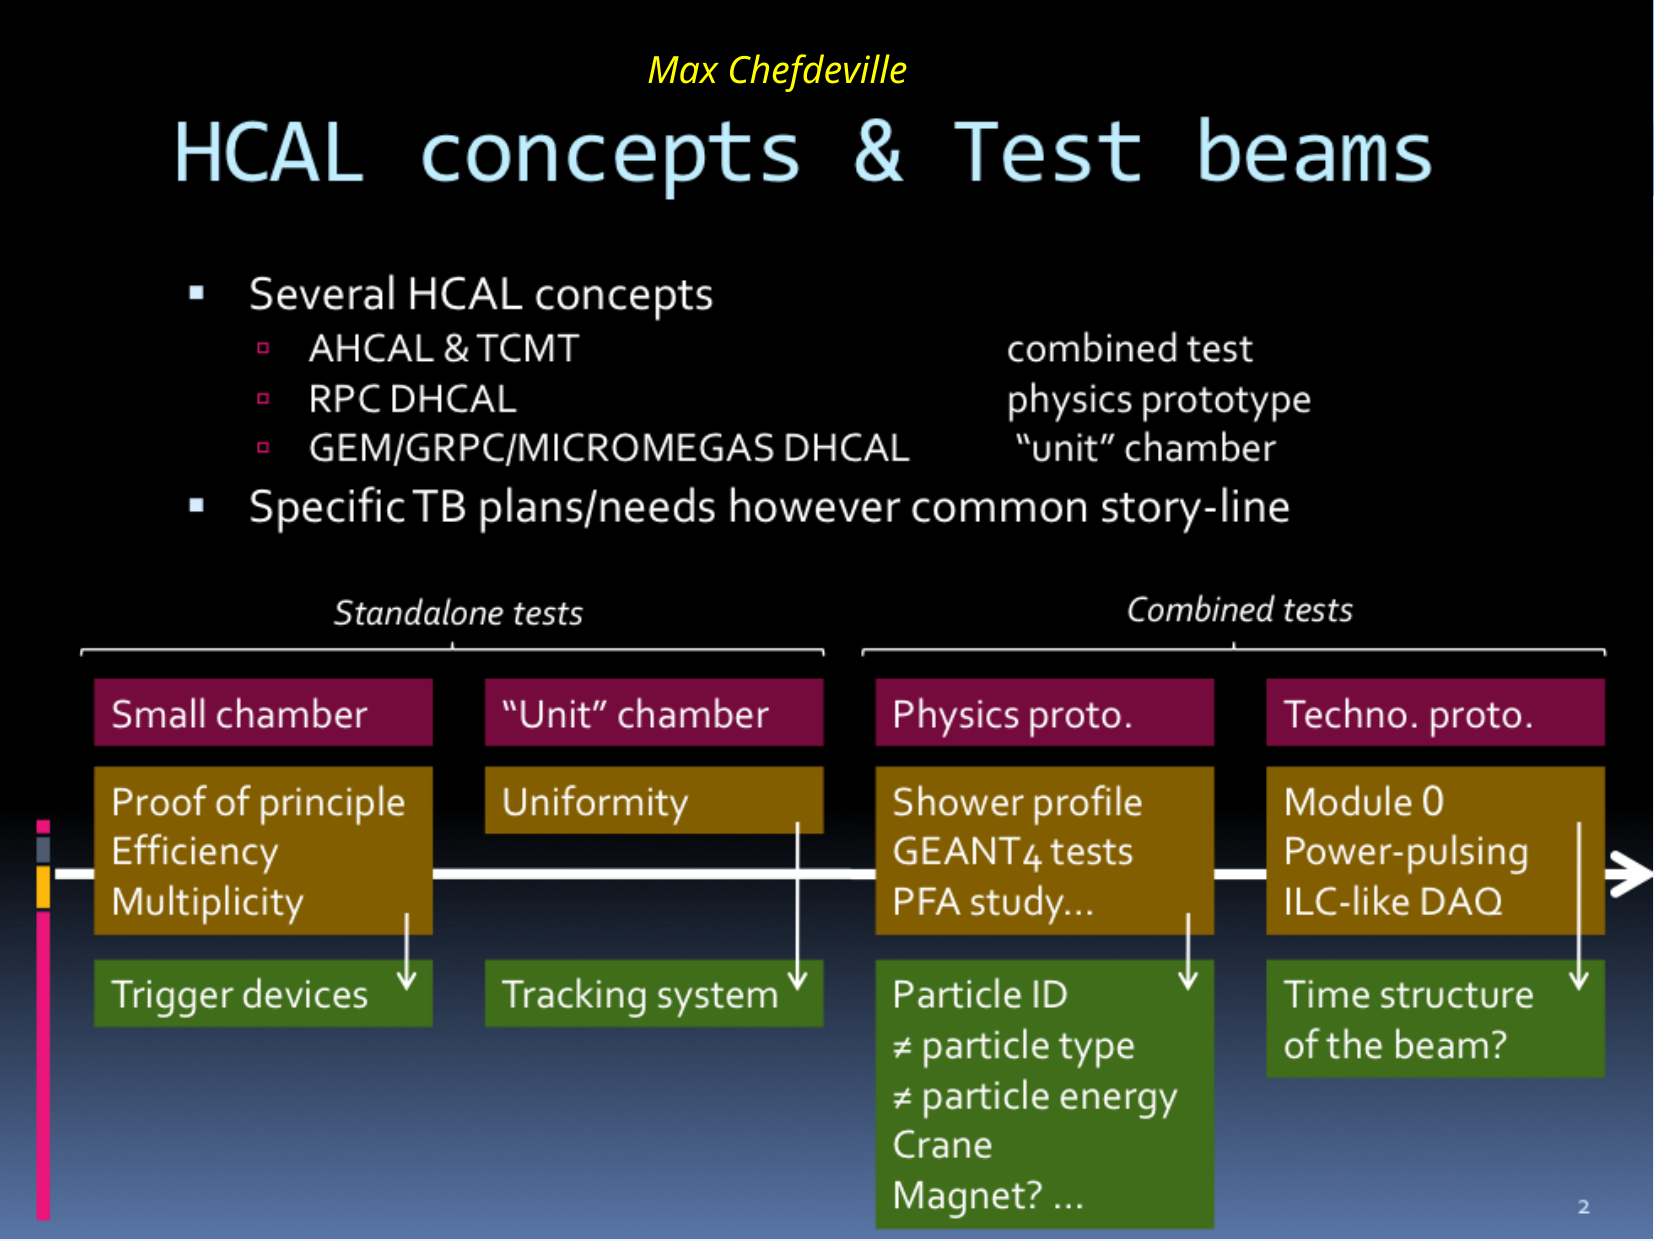

Max Chefdeville
Calo Hot Spots – LCWT'09, 3-5 nov. 2009, Orsay